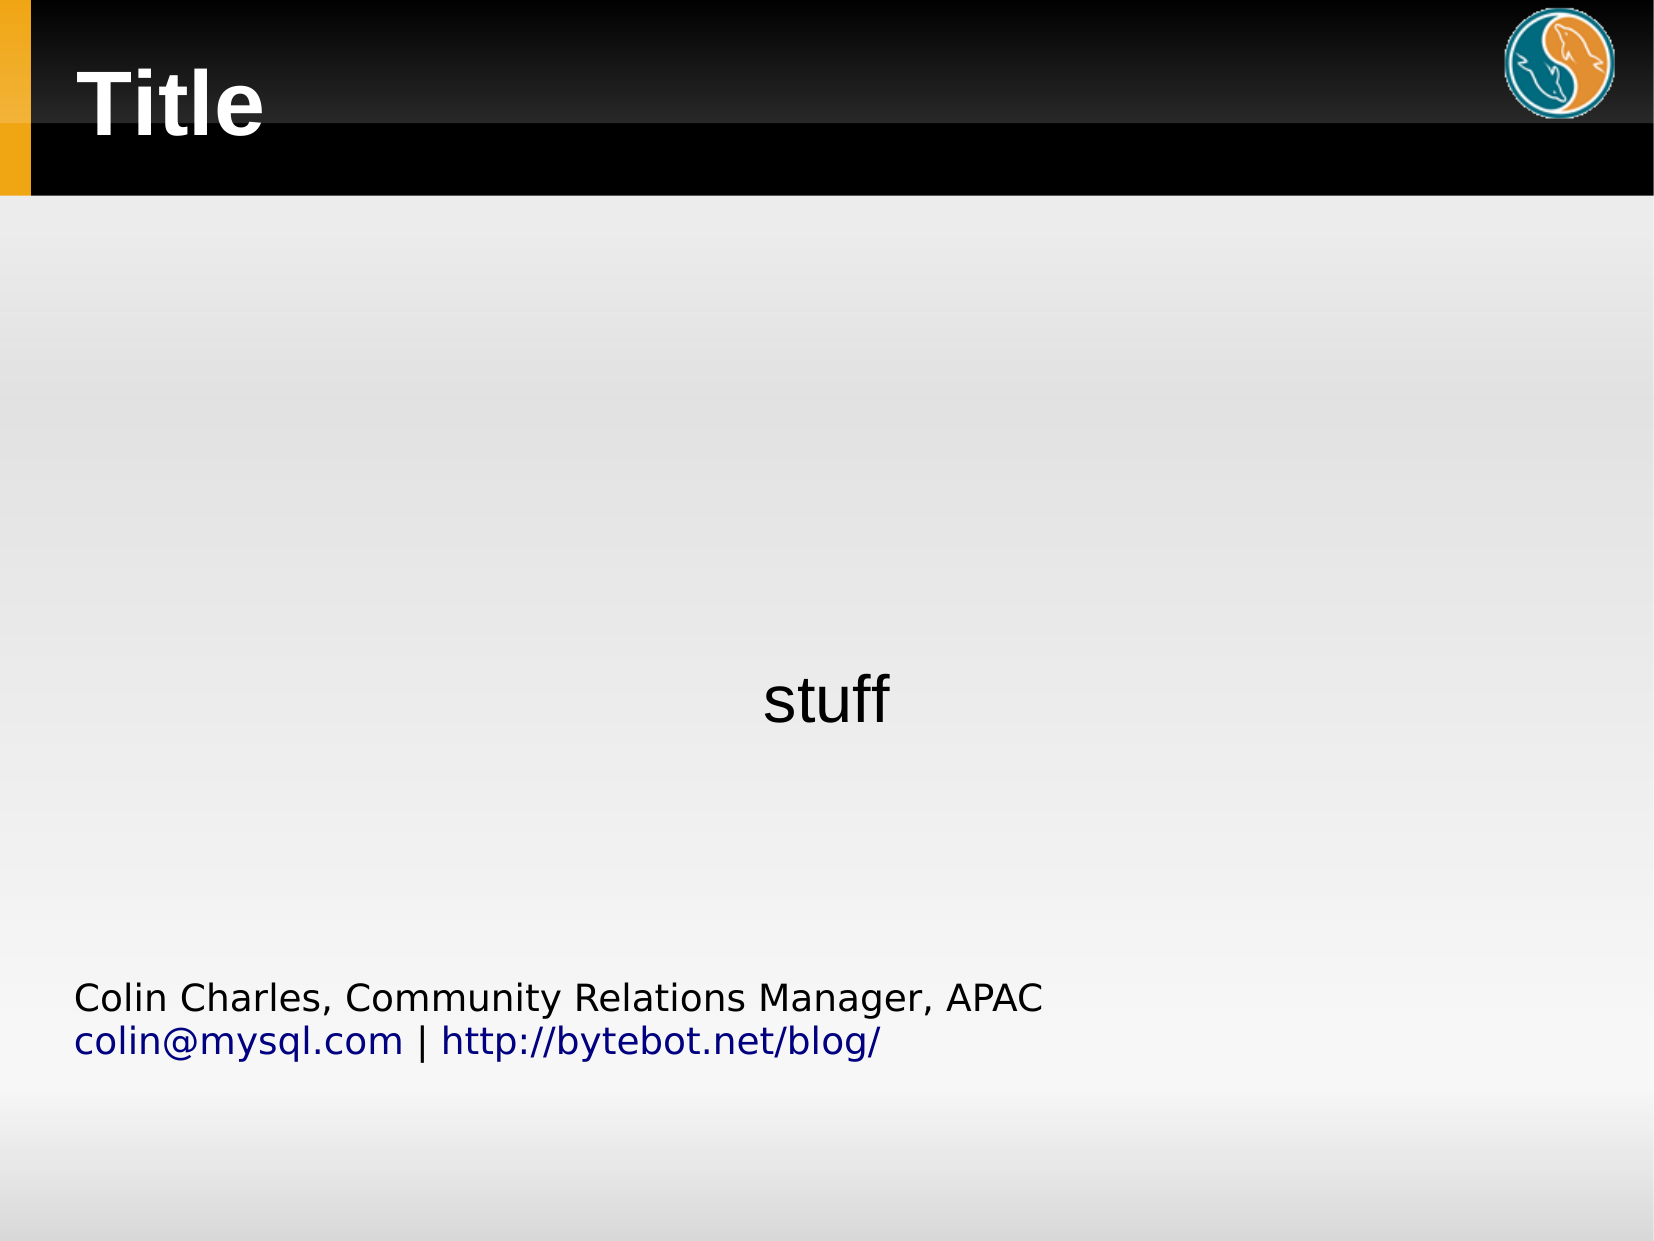

# Title
stuff
Colin Charles, Community Relations Manager, APAC
colin@mysql.com | http://bytebot.net/blog/